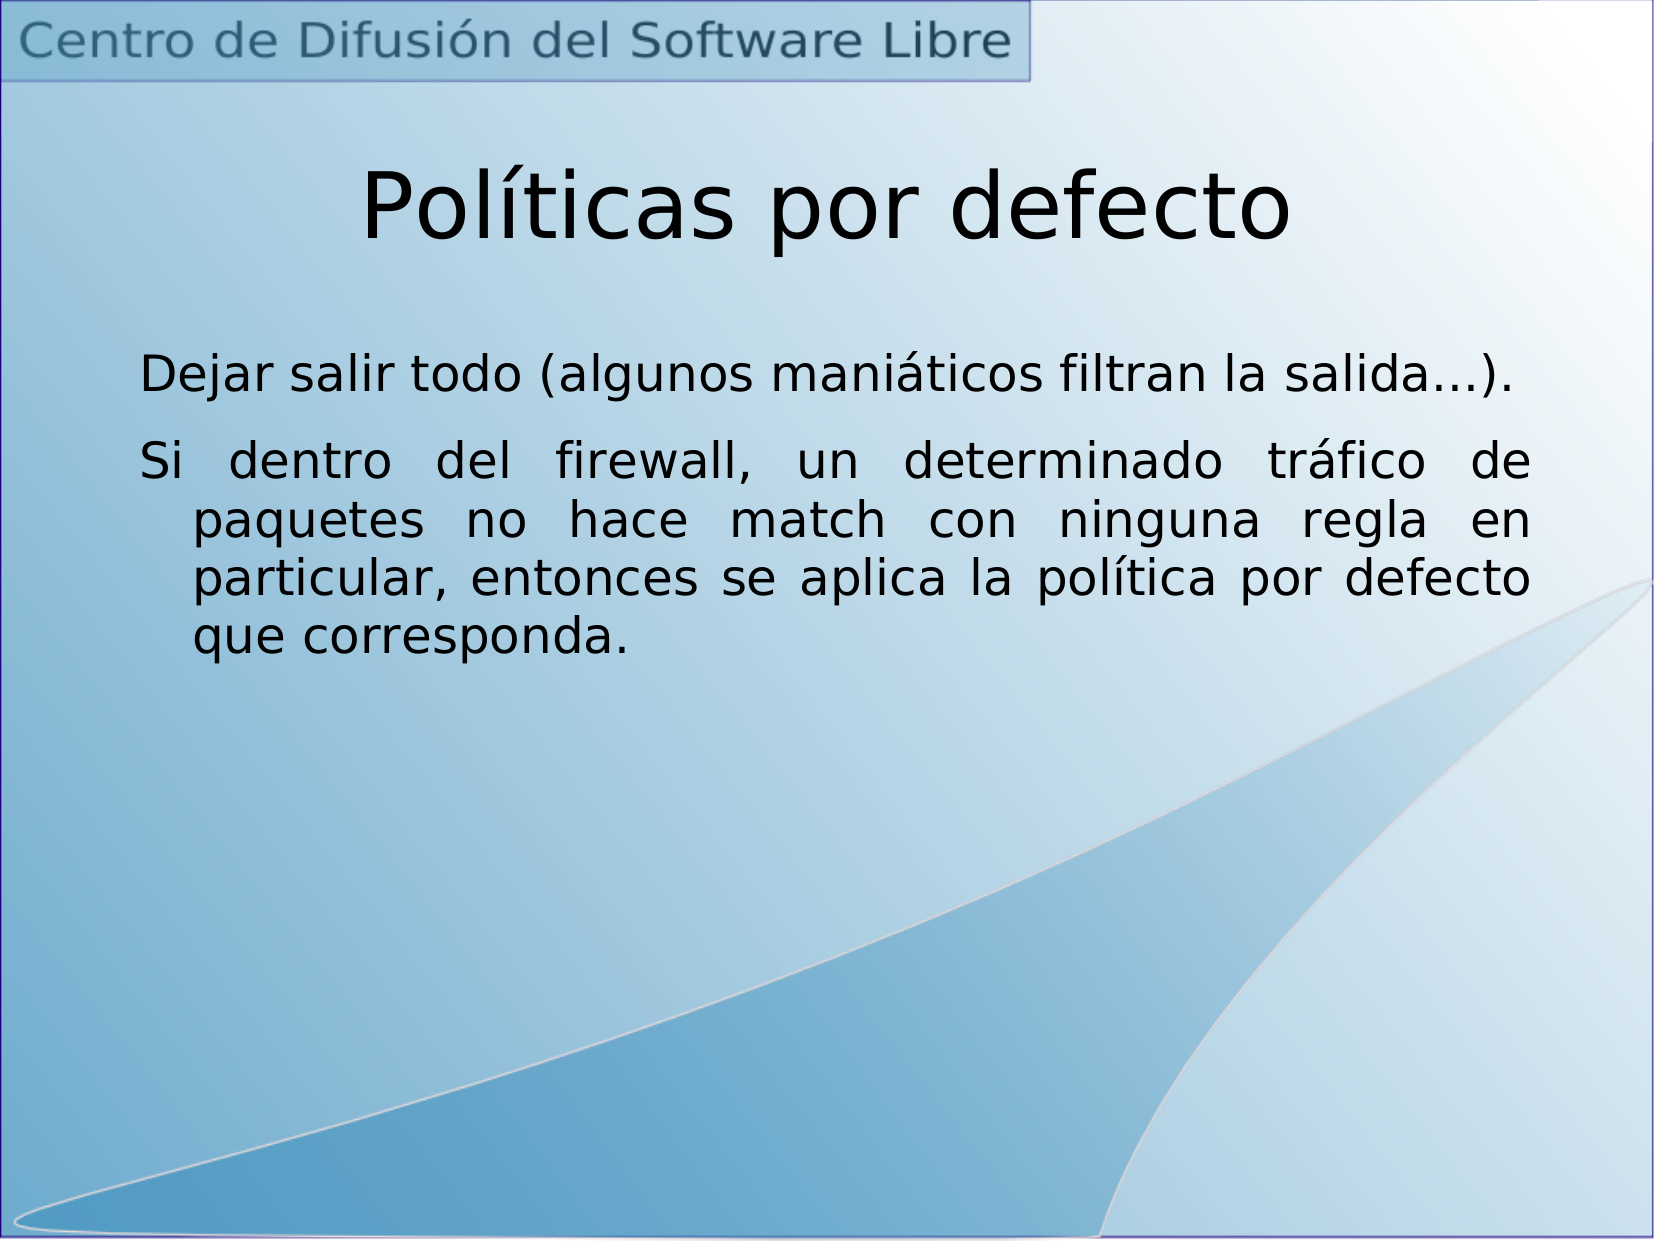

# Políticas por defecto
Dejar salir todo (algunos maniáticos filtran la salida...).
Si dentro del firewall, un determinado tráfico de paquetes no hace match con ninguna regla en particular, entonces se aplica la política por defecto que corresponda.